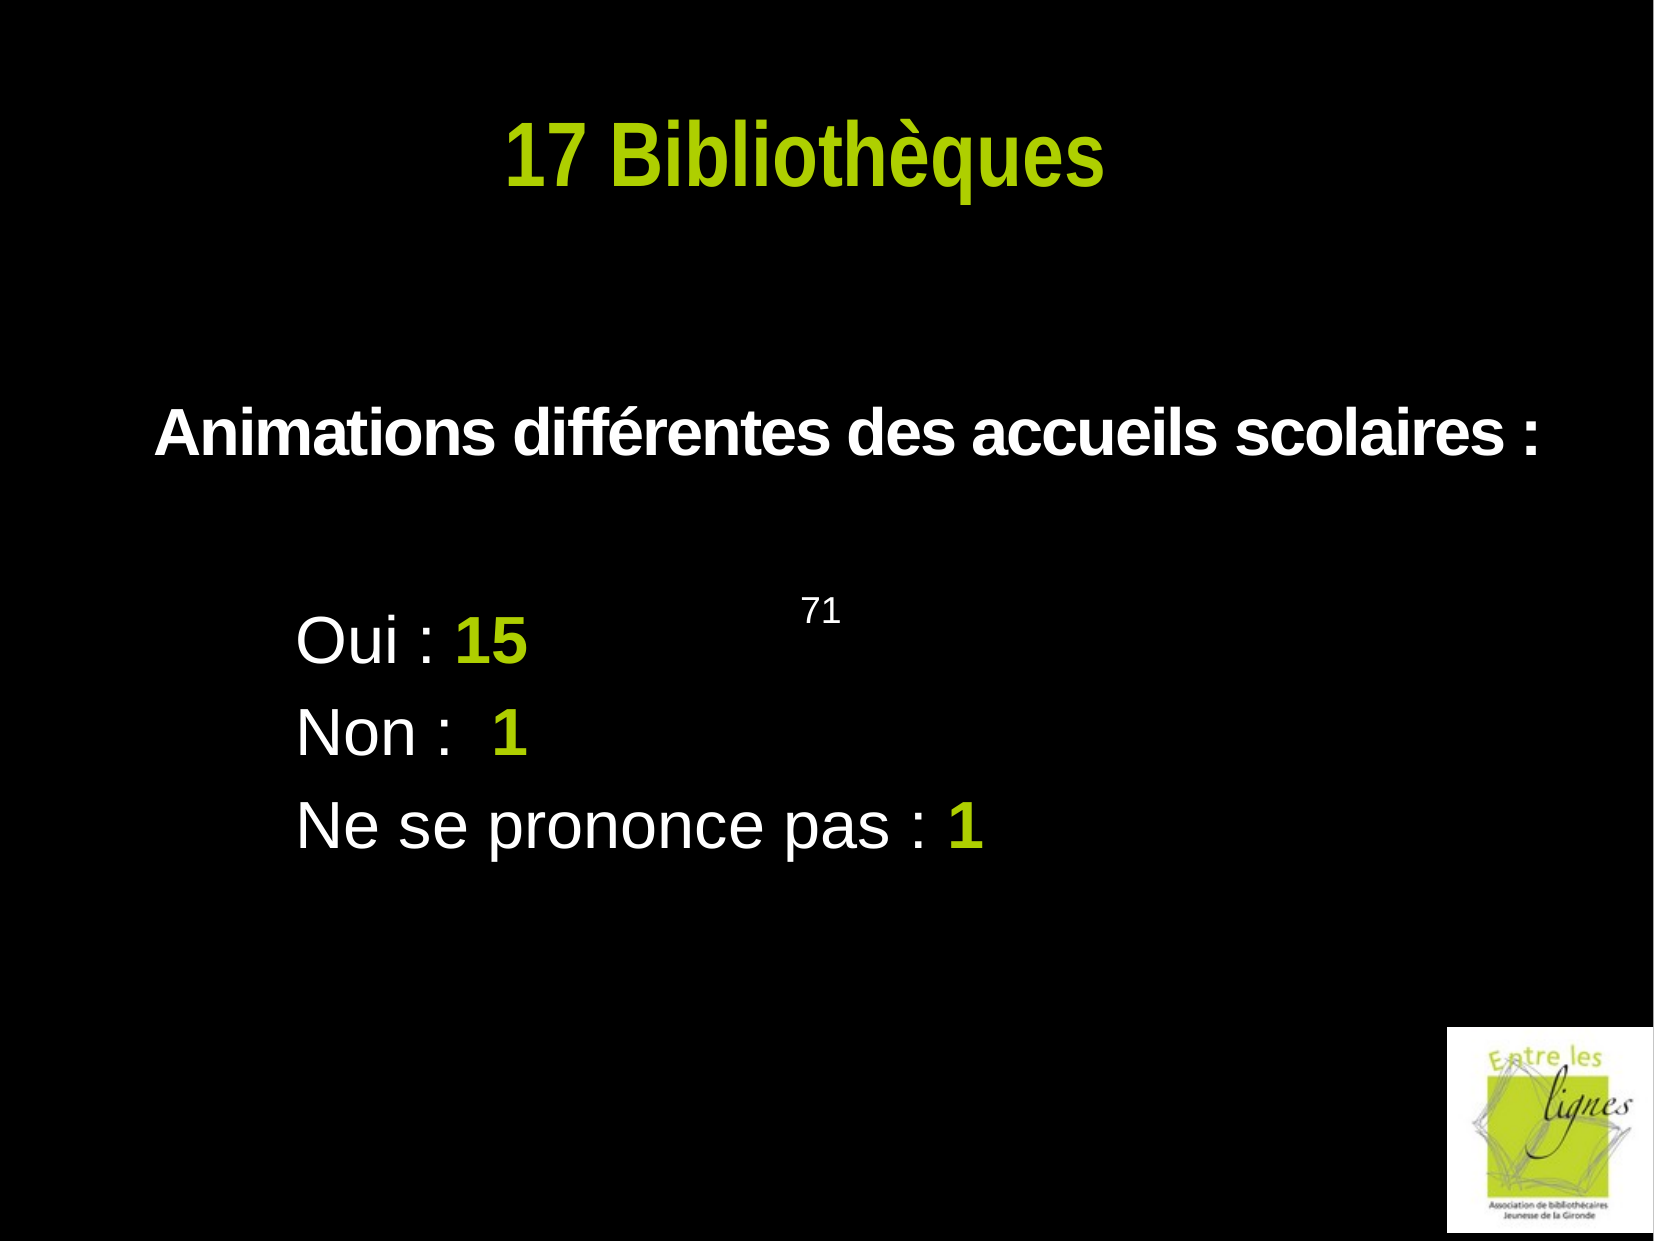

71
# 17 Bibliothèques
Animations différentes des accueils scolaires :
Oui : 15
Non : 1
Ne se prononce pas : 1